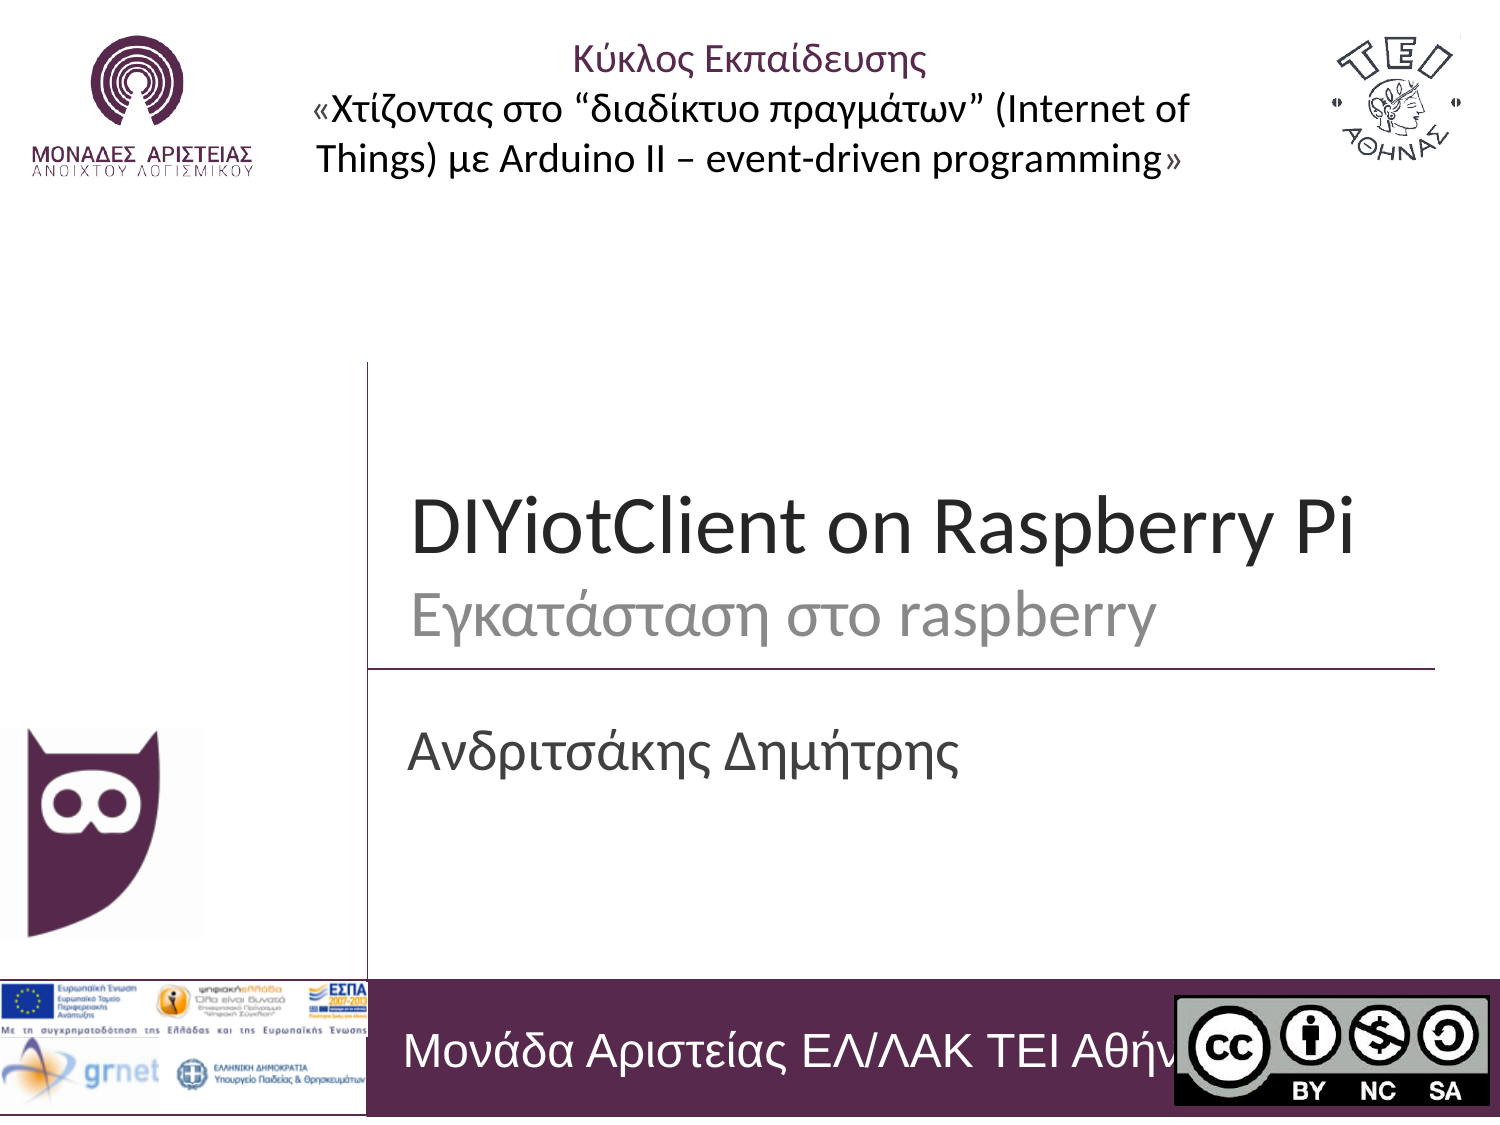

Κύκλος Εκπαίδευσης
«Χτίζοντας στο “διαδίκτυο πραγμάτων” (Internet οf Things) με Arduino II – event-driven programming»
# DIYiotClient on Raspberry Pi Εγκατάσταση στο raspberry
Ανδριτσάκης Δημήτρης
Μονάδα Αριστείας ΕΛ/ΛΑΚ ΤΕΙ Αθήνας